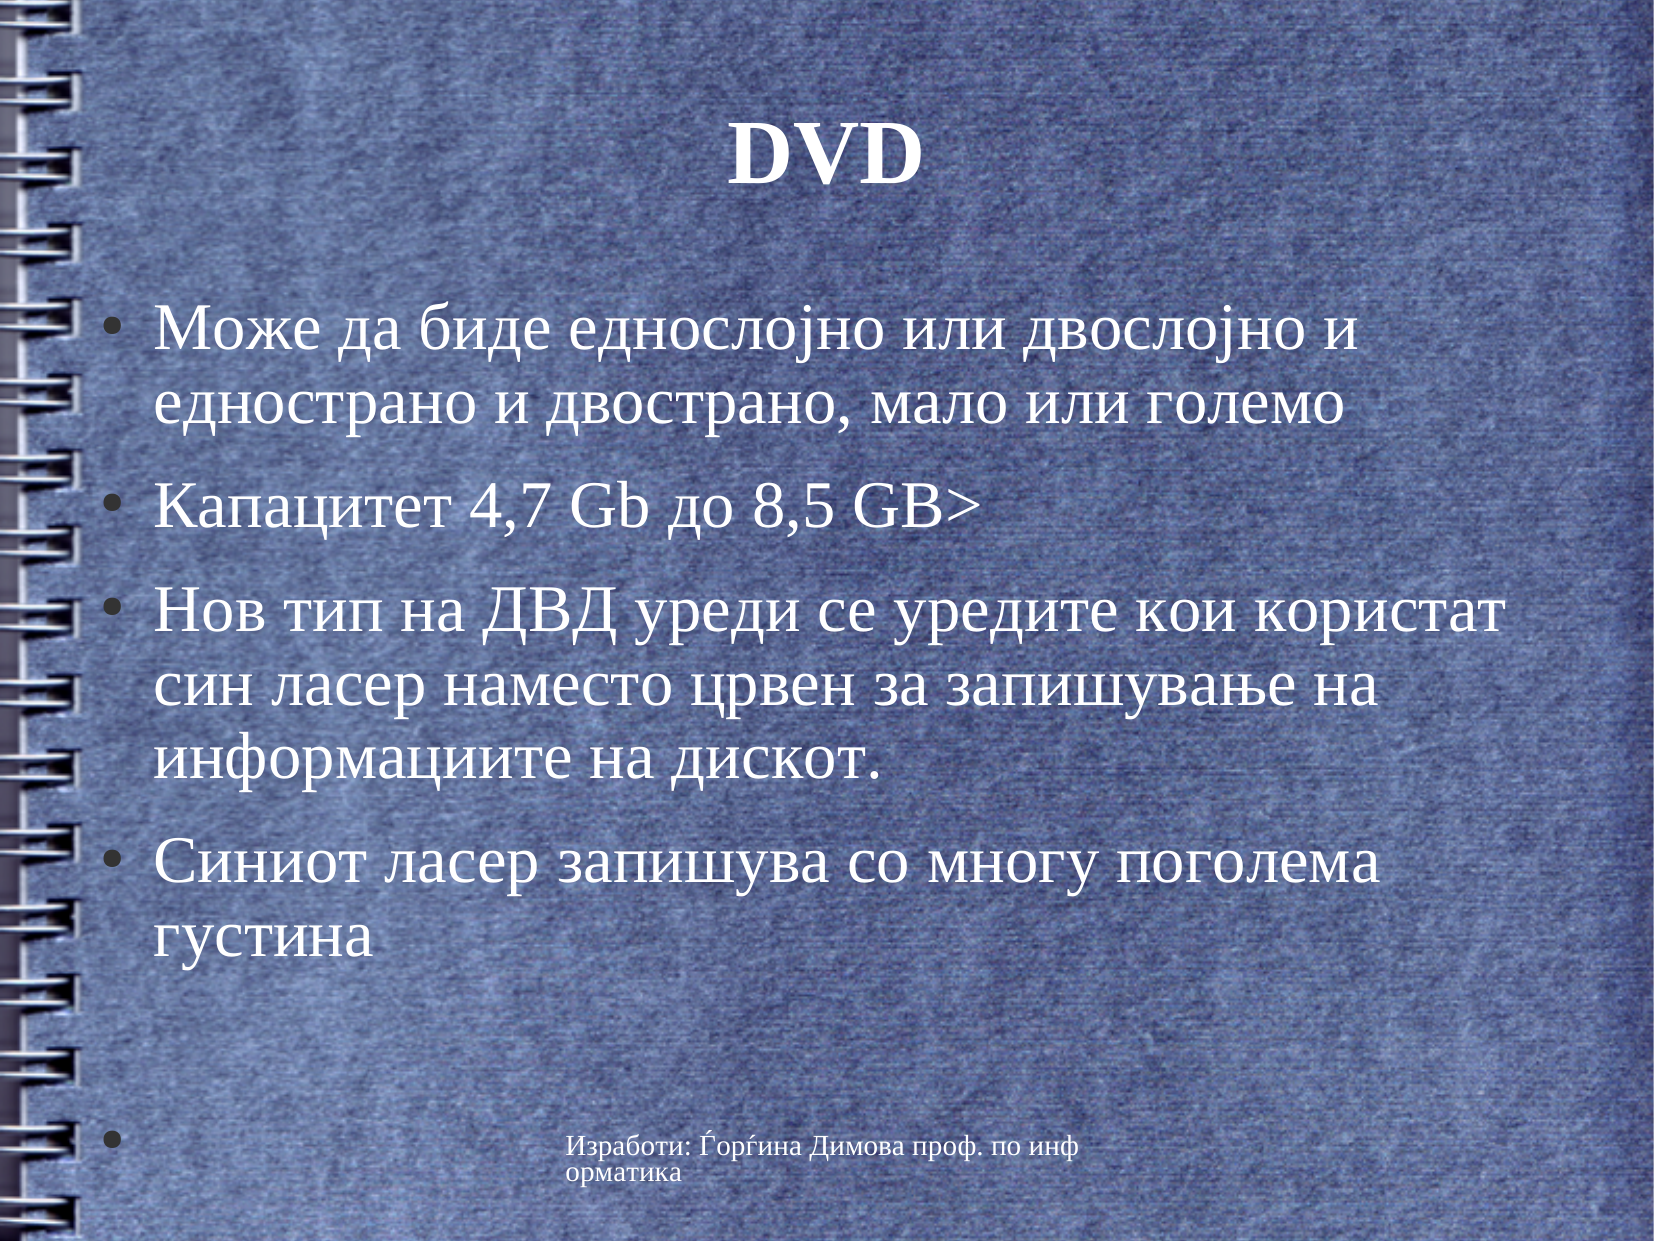

# DVD
Може да биде еднослојно или двослојно и еднострано и двострано, мало или големо
Капацитет 4,7 Gb до 8,5 GB>
Нов тип на ДВД уреди се уредите кои користат син ласер наместо црвен за запишување на информациите на дискот.
Синиот ласер запишува со многу поголема густина
Изработи: Ѓорѓина Димова проф. по информатика